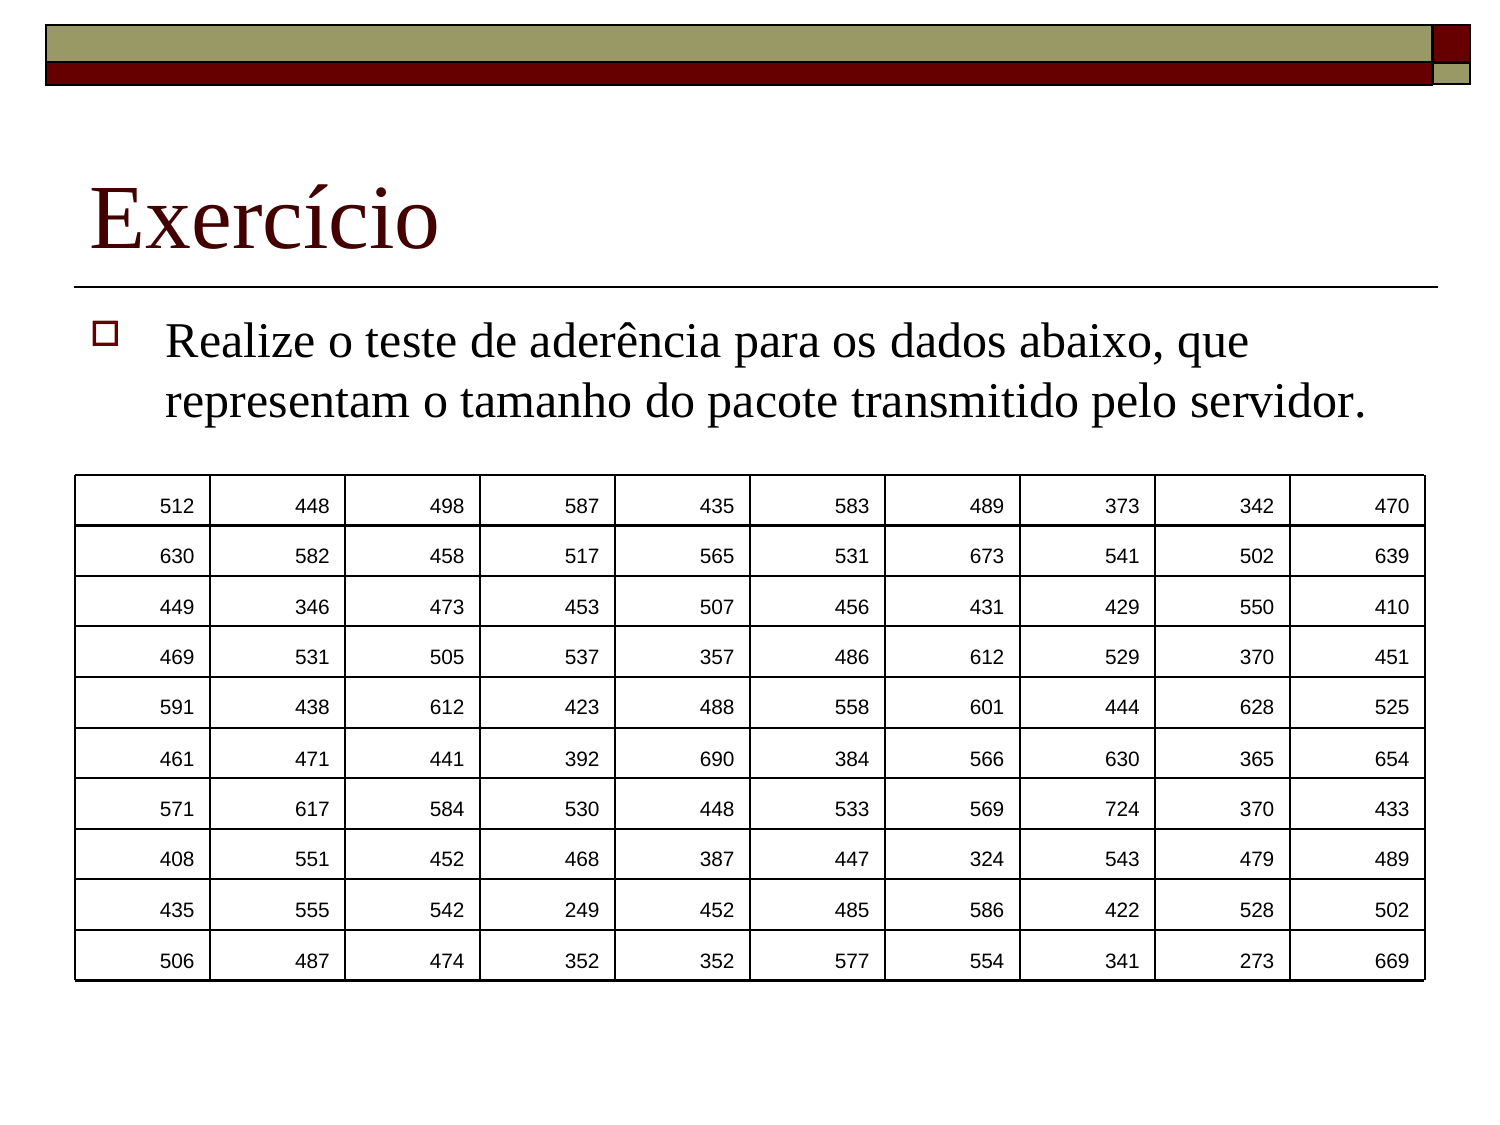

# Exercício
Realize o teste de aderência para os dados abaixo, que representam o tamanho do pacote transmitido pelo servidor.
512
448
498
587
435
583
489
373
342
470
630
582
458
517
565
531
673
541
502
639
449
346
473
453
507
456
431
429
550
410
469
531
505
537
357
486
612
529
370
451
591
438
612
423
488
558
601
444
628
525
461
471
441
392
690
384
566
630
365
654
571
617
584
530
448
533
569
724
370
433
408
551
452
468
387
447
324
543
479
489
435
555
542
249
452
485
586
422
528
502
506
487
474
352
352
577
554
341
273
669